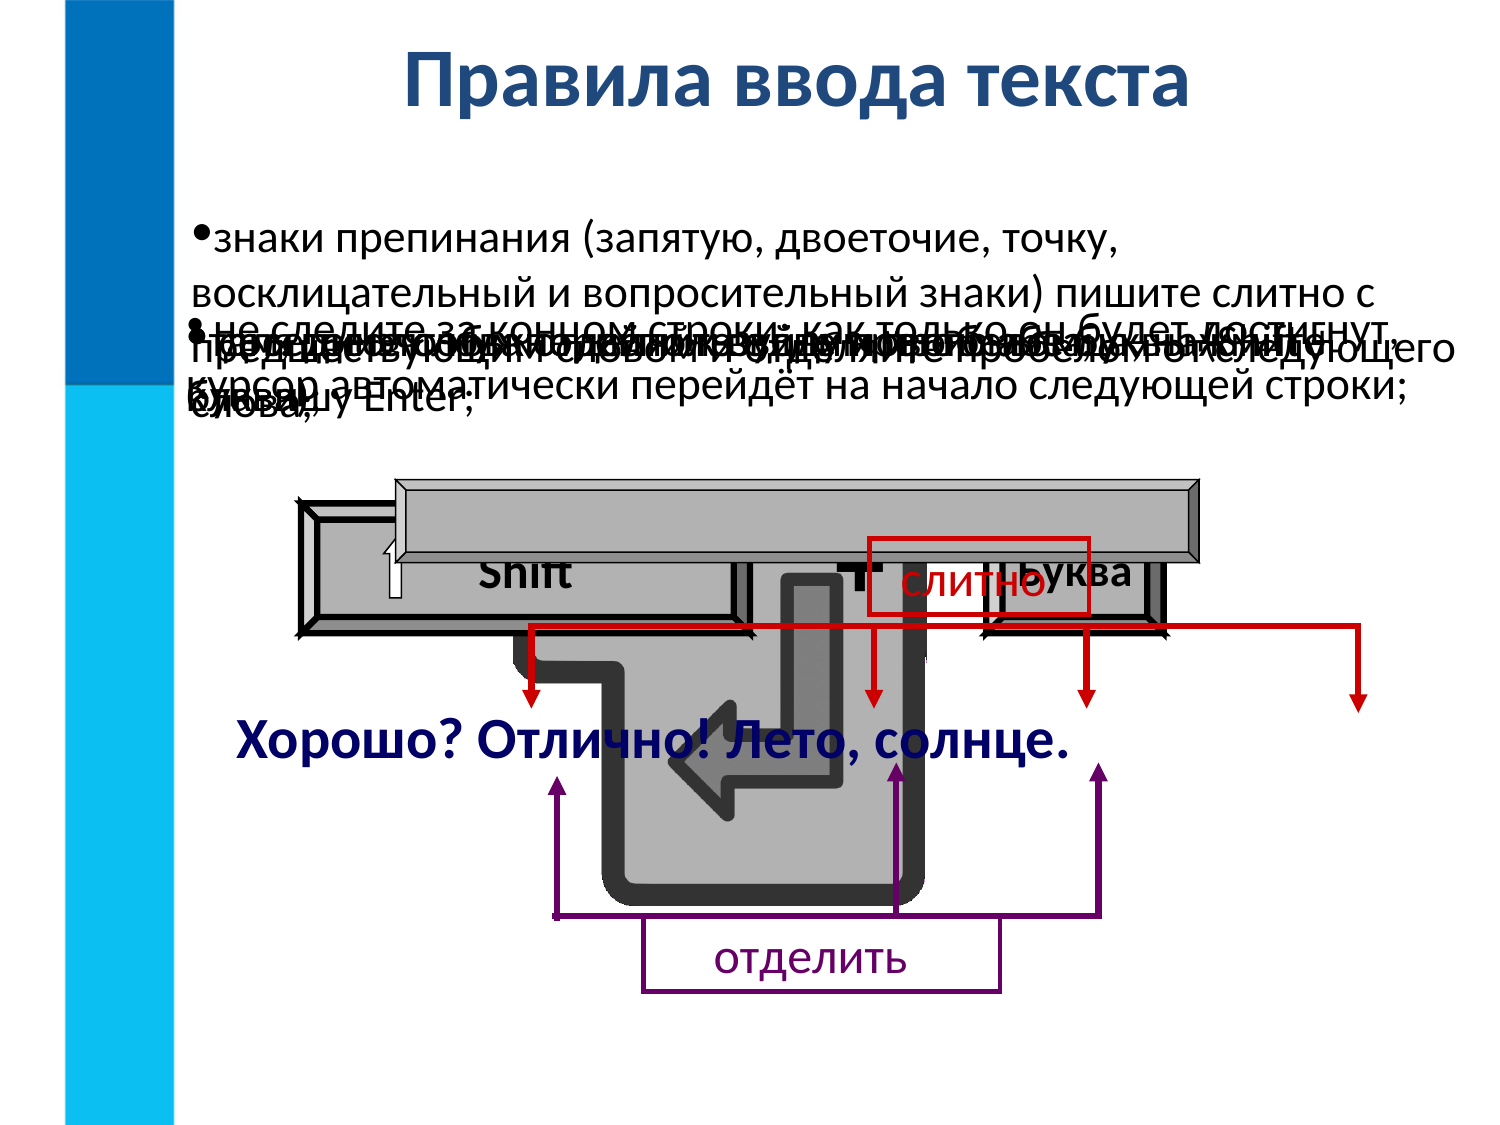

Правила ввода текста
знаки препинания (запятую, двоеточие, точку, восклицательный и вопросительный знаки) пишите слитно с предшествующим словом и отделяйте пробелом от следующего слова;
 не следите за концом строки: как только он будет достигнут, курсор автоматически перейдёт на начало следующей строки;
 для того чтобы перейти к вводу нового абзаца, нажмите клавишу Enter;
там, где это нужно, используйте прописные буквы (Shift + буква);
 соседние слова отделяйте одним пробелом;
+
Shift
Буква
слитно
 Хорошо? Отлично! Лето, солнце.
отделить